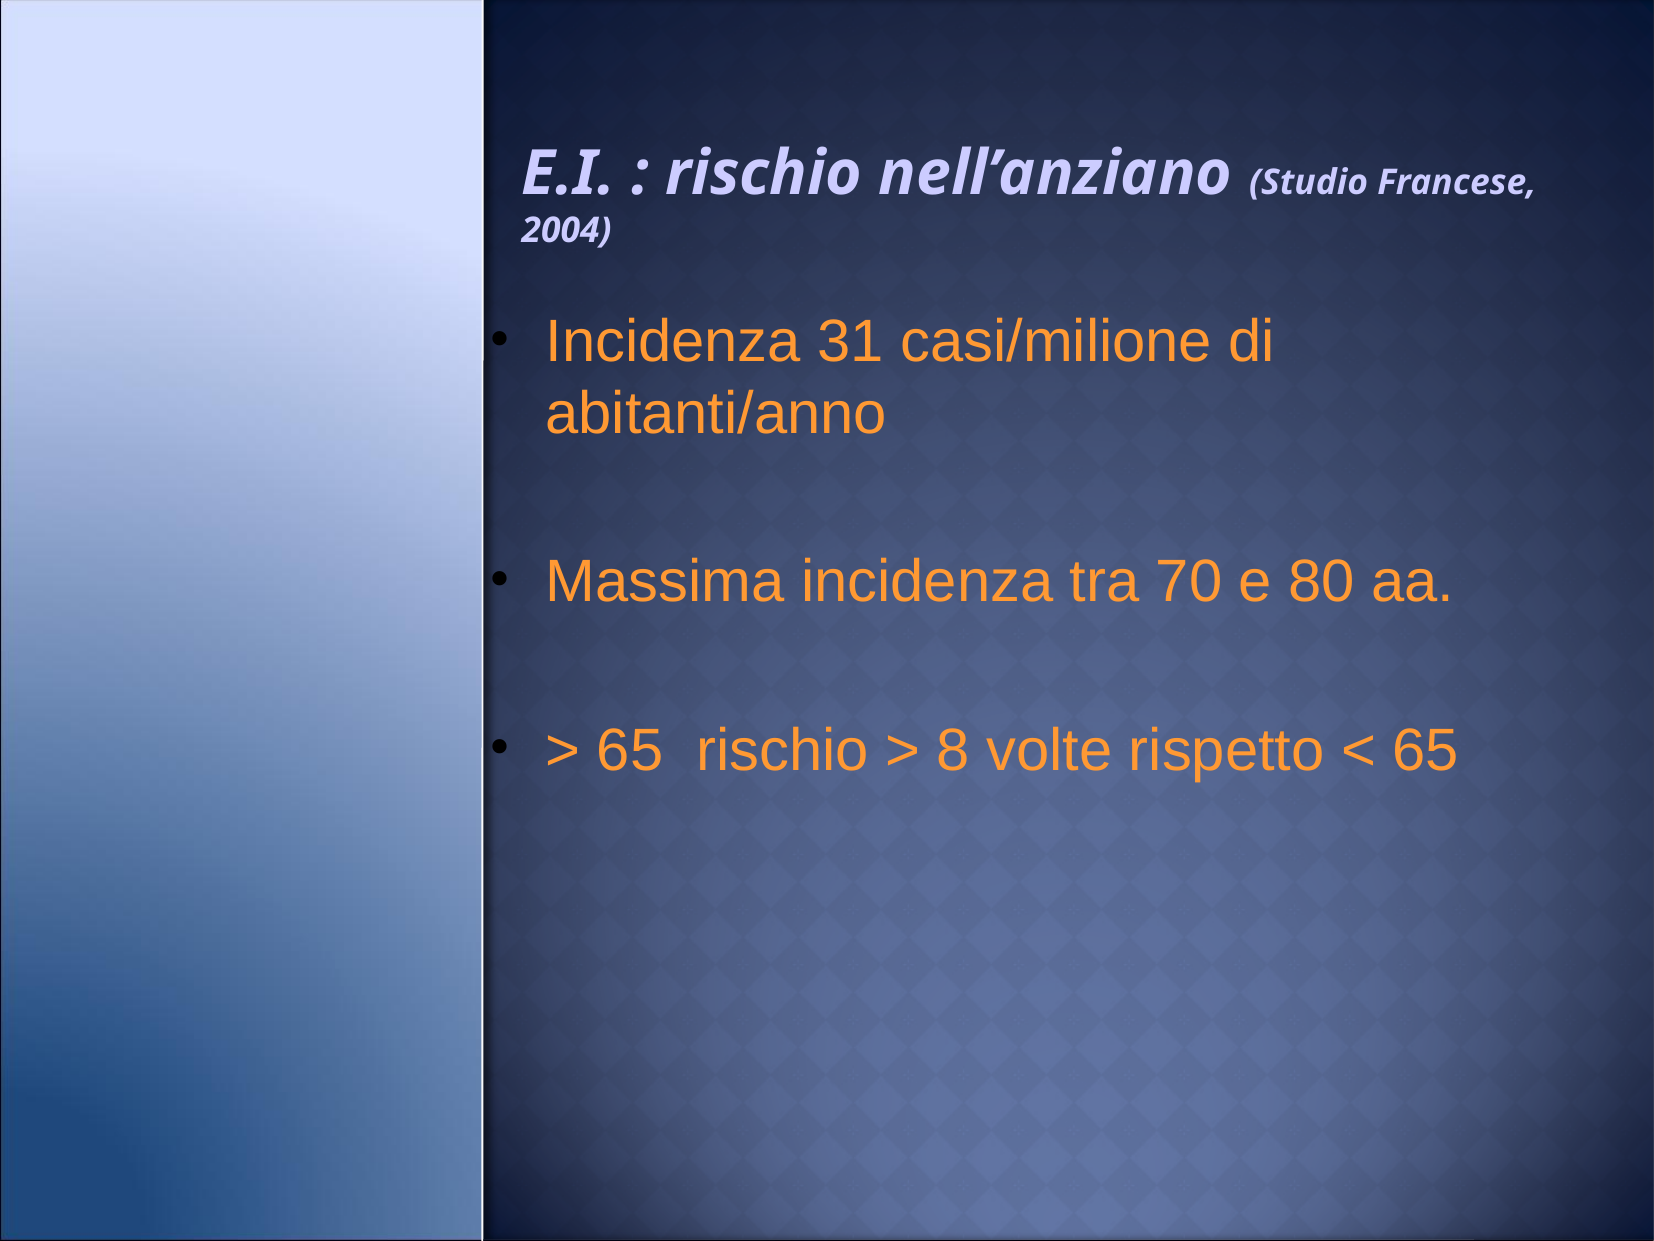

# E.I. : rischio nell’anziano (Studio Francese, 2004)
Incidenza 31 casi/milione di abitanti/anno
Massima incidenza tra 70 e 80 aa.
> 65 rischio > 8 volte rispetto < 65